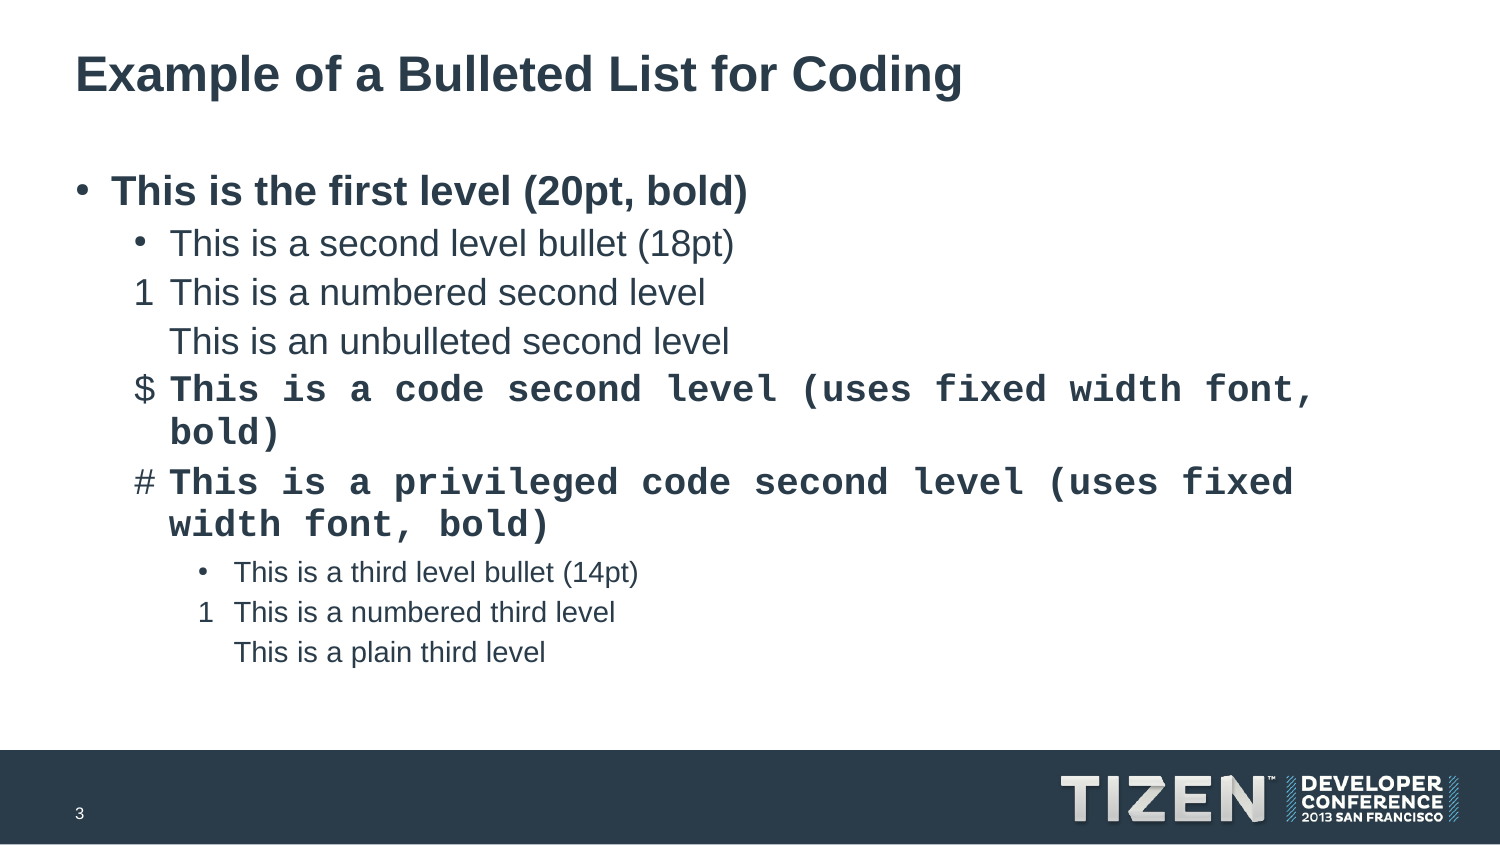

# Example of a Bulleted List for Coding
This is the first level (20pt, bold)
This is a second level bullet (18pt)
This is a numbered second level
This is an unbulleted second level
This is a code second level (uses fixed width font, bold)
This is a privileged code second level (uses fixed width font, bold)
This is a third level bullet (14pt)
This is a numbered third level
This is a plain third level